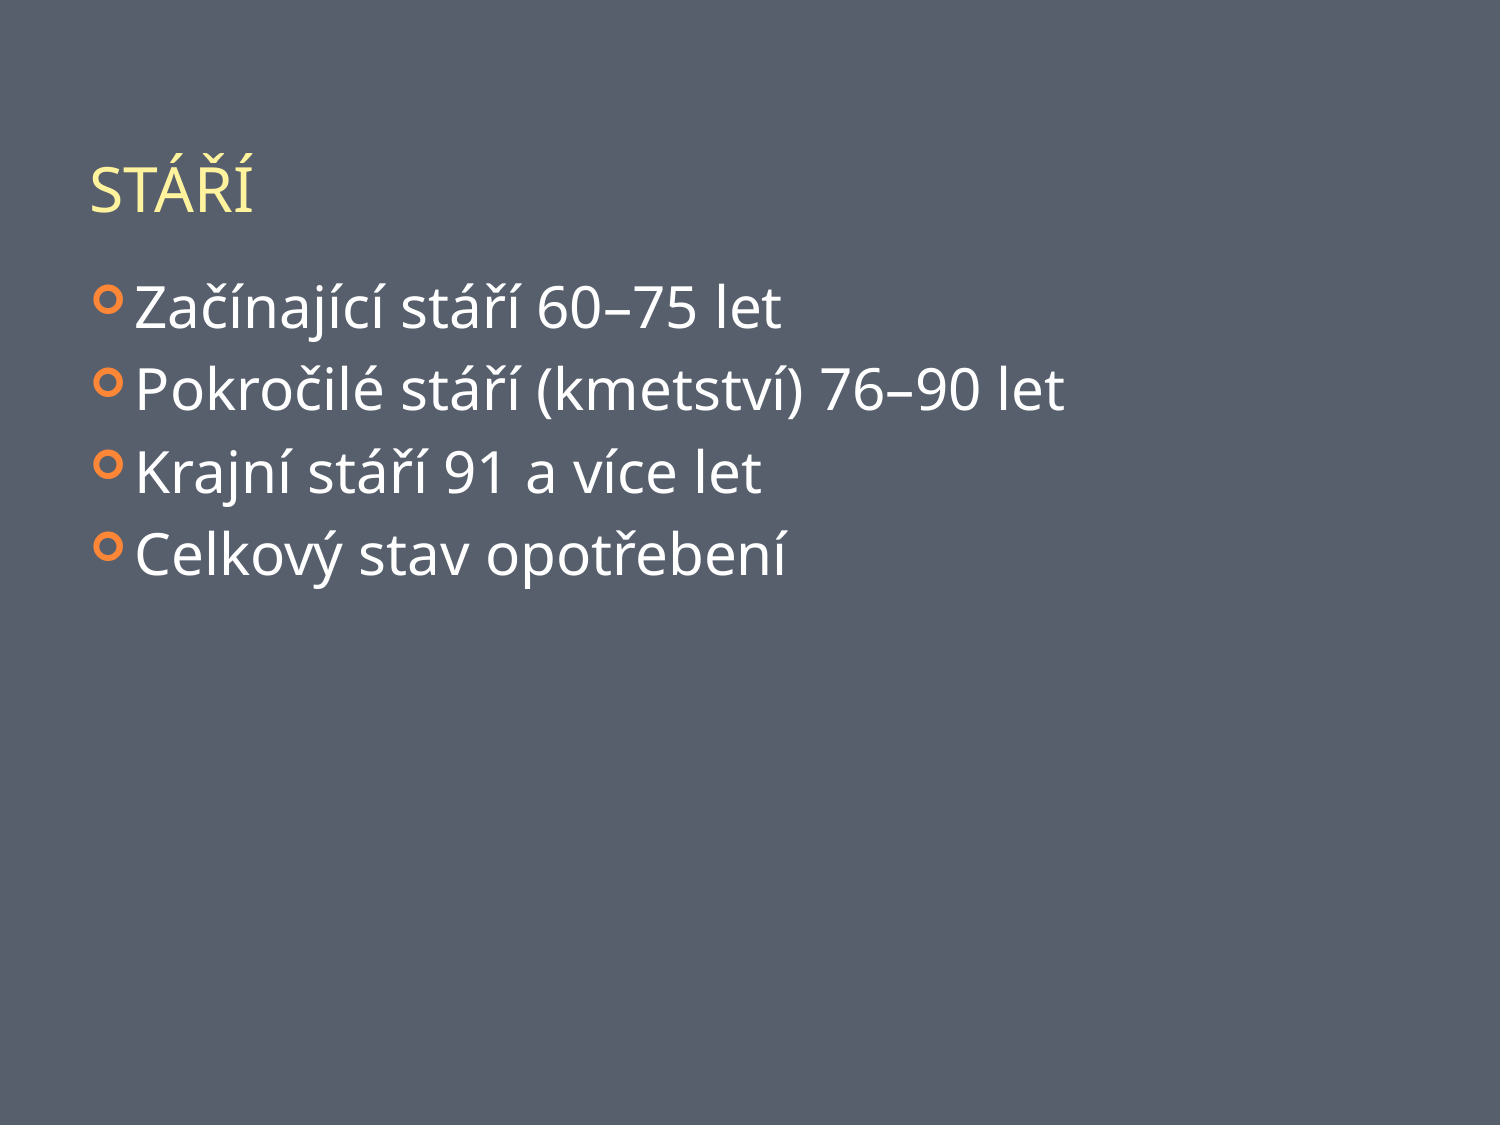

# STÁŘÍ
Začínající stáří 60–75 let
Pokročilé stáří (kmetství) 76–90 let
Krajní stáří 91 a více let
Celkový stav opotřebení